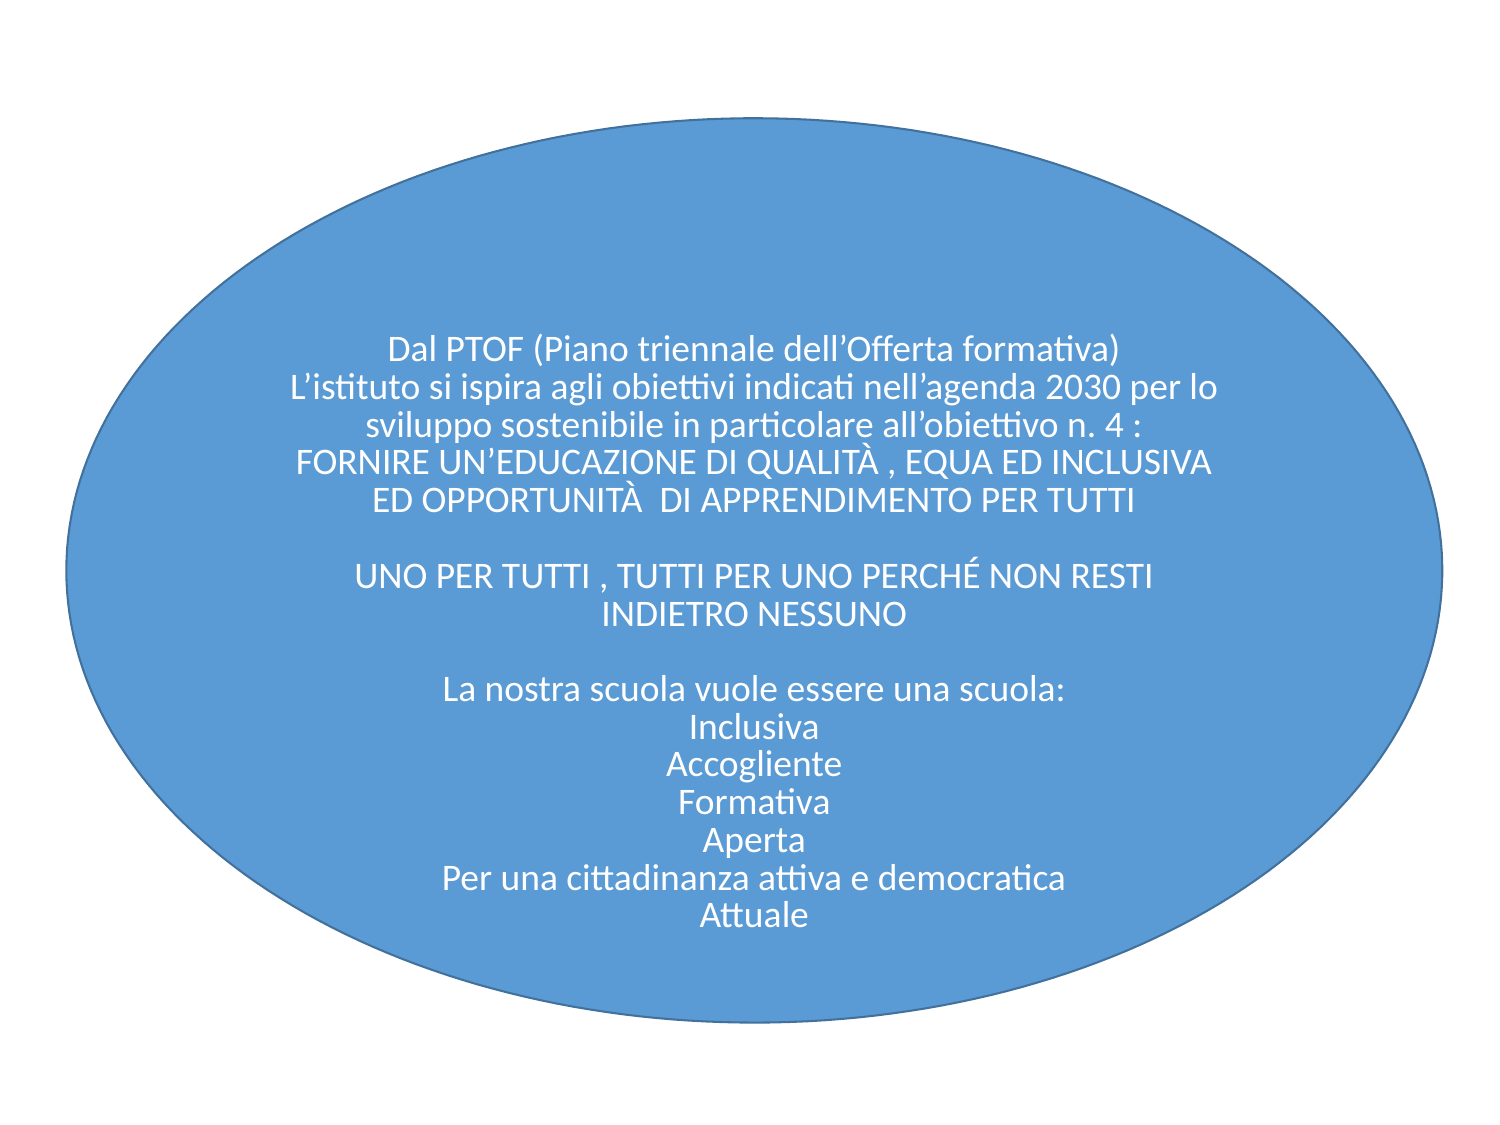

Dal PTOF (Piano triennale dell’Offerta formativa)
L’istituto si ispira agli obiettivi indicati nell’agenda 2030 per lo sviluppo sostenibile in particolare all’obiettivo n. 4 :
FORNIRE UN’EDUCAZIONE DI QUALITÀ , EQUA ED INCLUSIVA ED OPPORTUNITÀ DI APPRENDIMENTO PER TUTTI
UNO PER TUTTI , TUTTI PER UNO PERCHÉ NON RESTI INDIETRO NESSUNO
La nostra scuola vuole essere una scuola:
Inclusiva
Accogliente
Formativa
Aperta
Per una cittadinanza attiva e democratica
Attuale